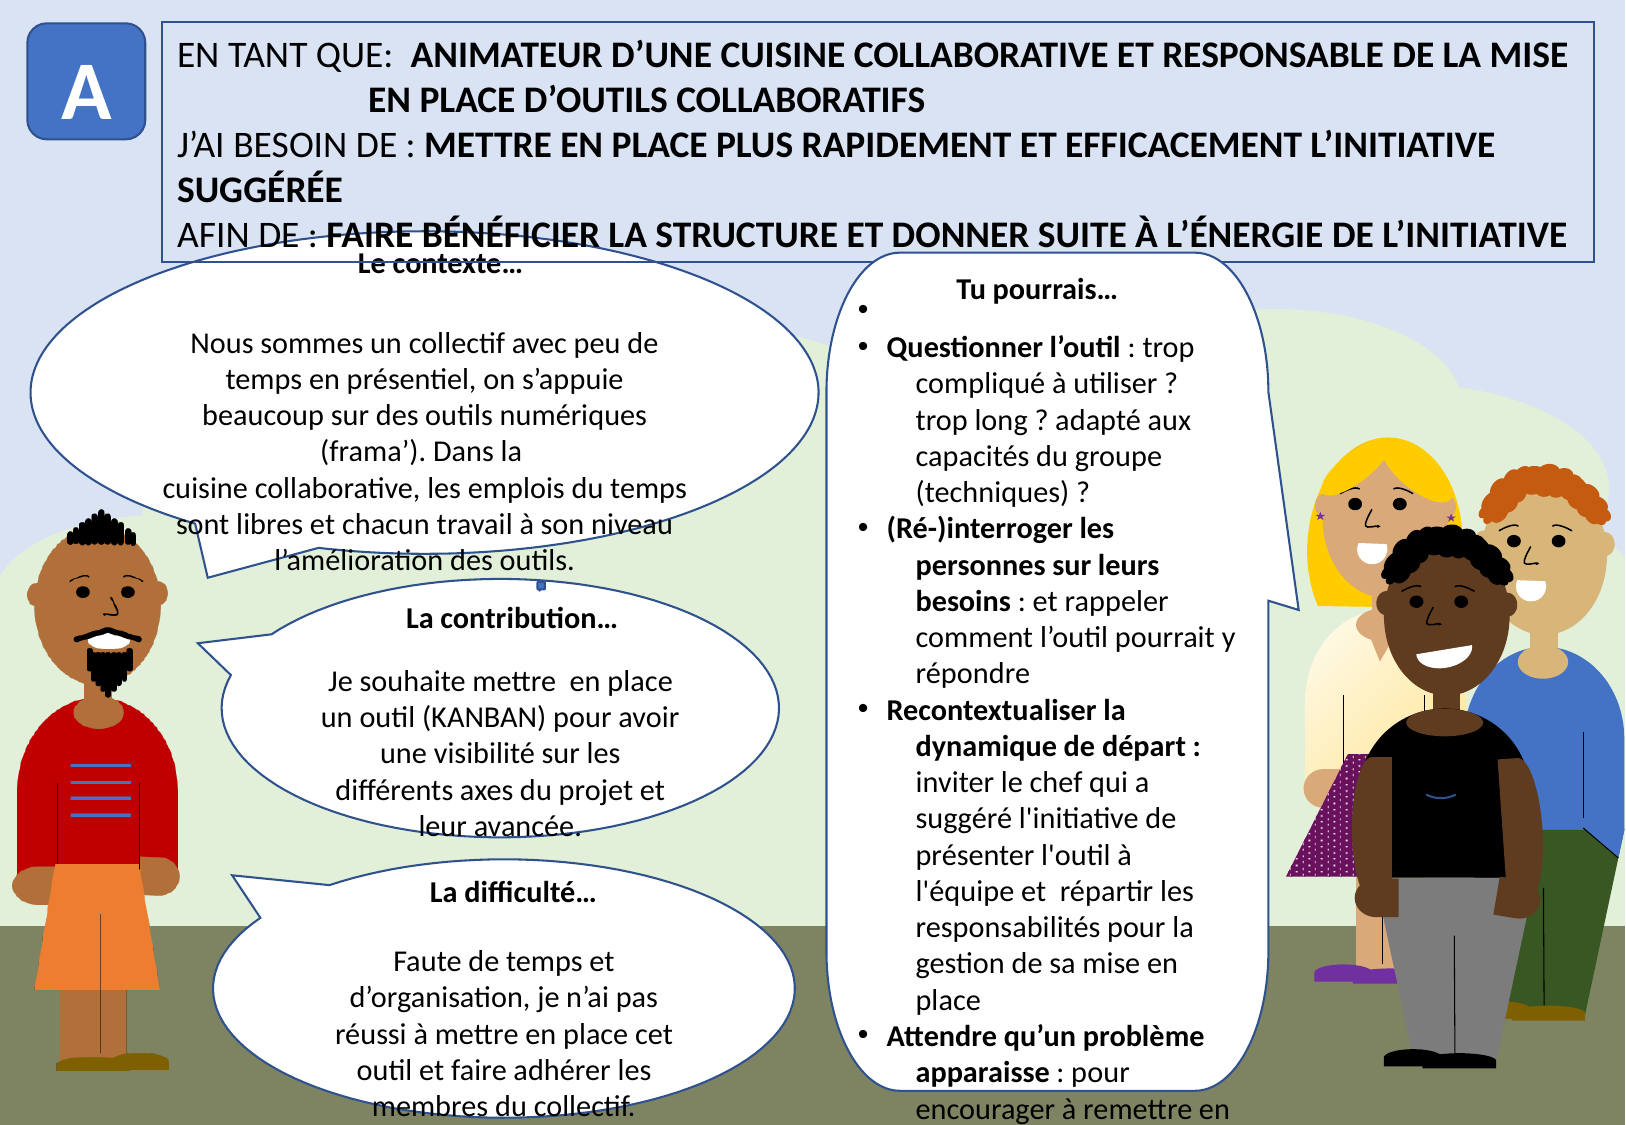

En tant que:  Animateur d’une Cuisine collaborative et responsable de la mise en place d’outils collaboratifs
J’ai besoin de : Mettre en place plus rapidement et efficacement l’initiative suggérée
Afin de : Faire bénéficier la structure et donner suite à l’énergie de l’initiative
A
Nous sommes un collectif avec peu de temps en présentiel, on s’appuie beaucoup sur des outils numériques (frama’). Dans la
cuisine collaborative, les emplois du temps sont libres et chacun travail à son niveau l’amélioration des outils.
Le contexte…
Questionner l’outil : trop compliqué à utiliser ? trop long ? adapté aux capacités du groupe (techniques) ?
(Ré-)interroger les personnes sur leurs besoins : et rappeler comment l’outil pourrait y répondre
Recontextualiser la dynamique de départ : inviter le chef qui a suggéré l'initiative de présenter l'outil à l'équipe et  répartir les responsabilités pour la gestion de sa mise en place
Attendre qu’un problème apparaisse : pour encourager à remettre en place l’outil
Tu pourrais…
Je souhaite mettre en place un outil (KANBAN) pour avoir une visibilité sur les différents axes du projet et leur avancée.
La contribution…
Faute de temps et d’organisation, je n’ai pas réussi à mettre en place cet outil et faire adhérer les membres du collectif.
La difficulté…